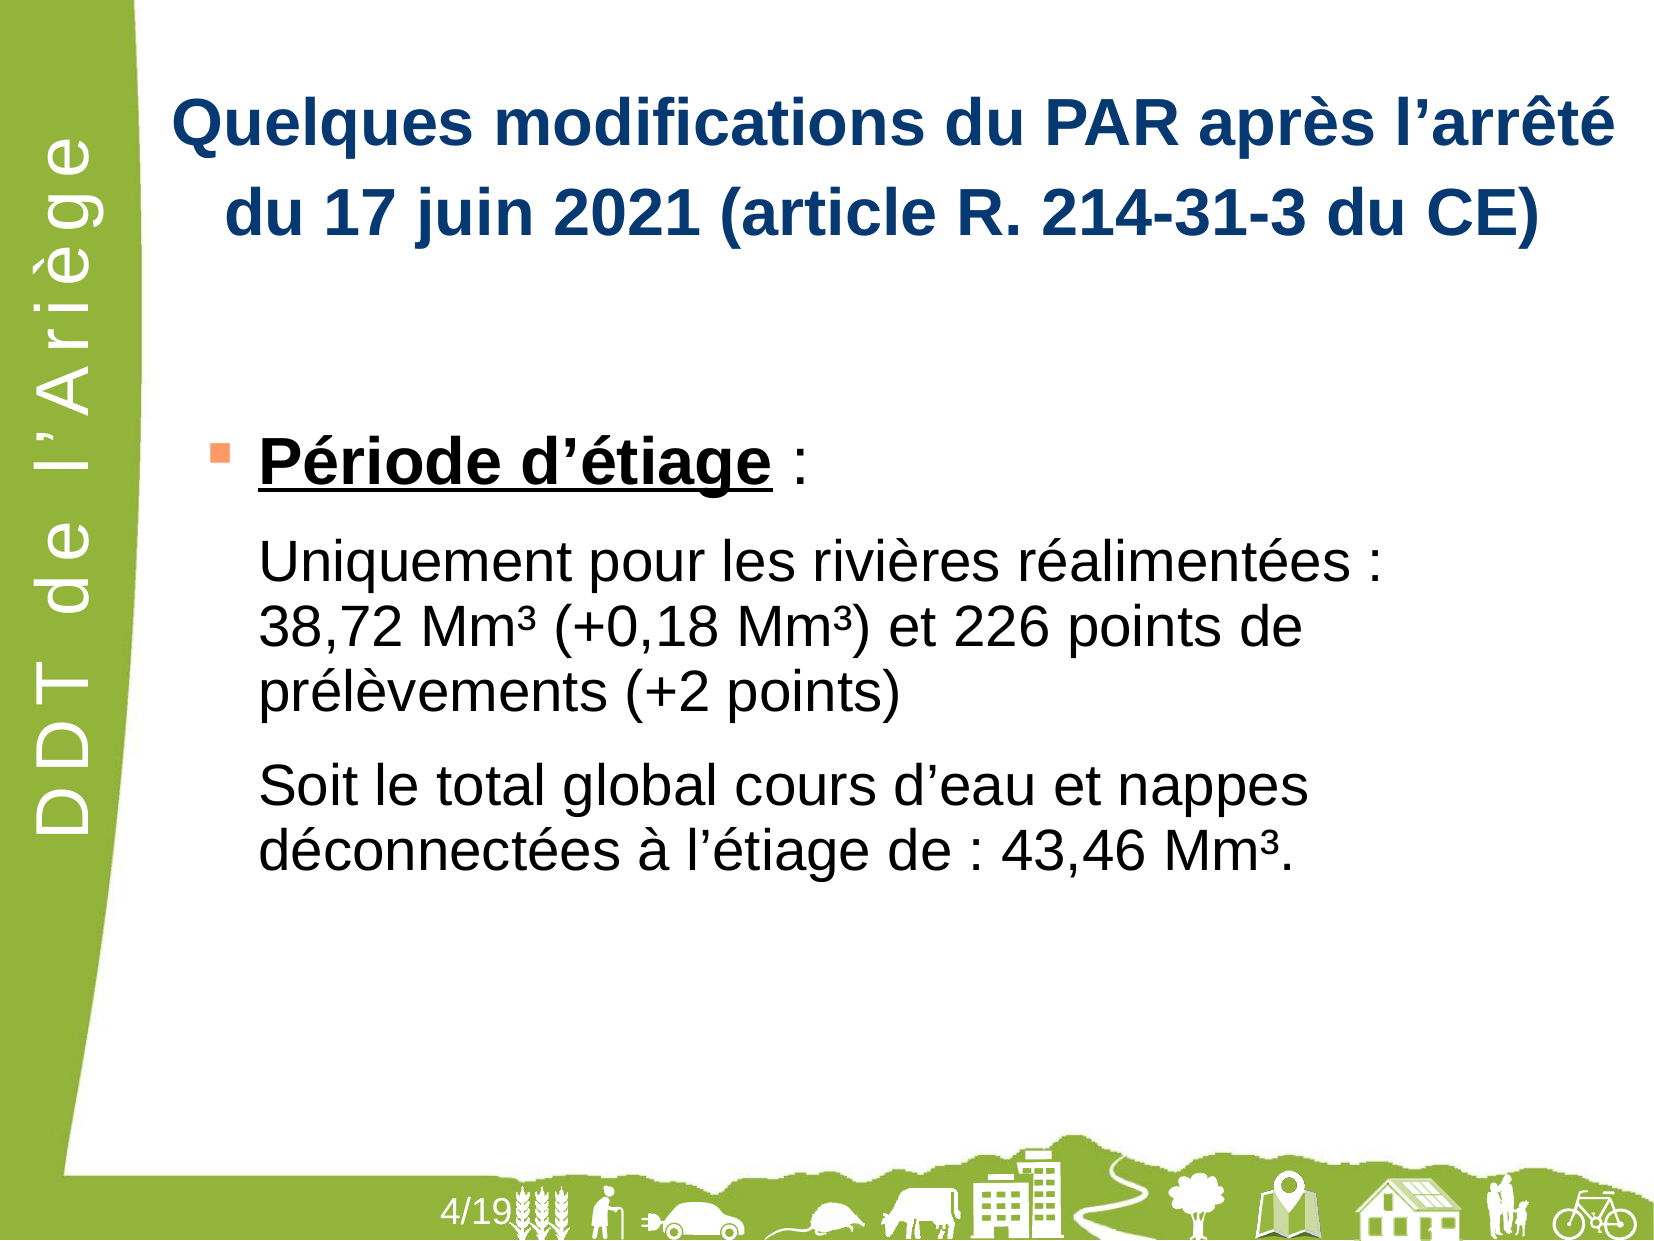

# Quelques modifications du PAR après l’arrêté du 17 juin 2021 (article R. 214-31-3 du CE)
Période d’étiage :
Uniquement pour les rivières réalimentées : 38,72 Mm³ (+0,18 Mm³) et 226 points de prélèvements (+2 points)
Soit le total global cours d’eau et nappes déconnectées à l’étiage de : 43,46 Mm³.